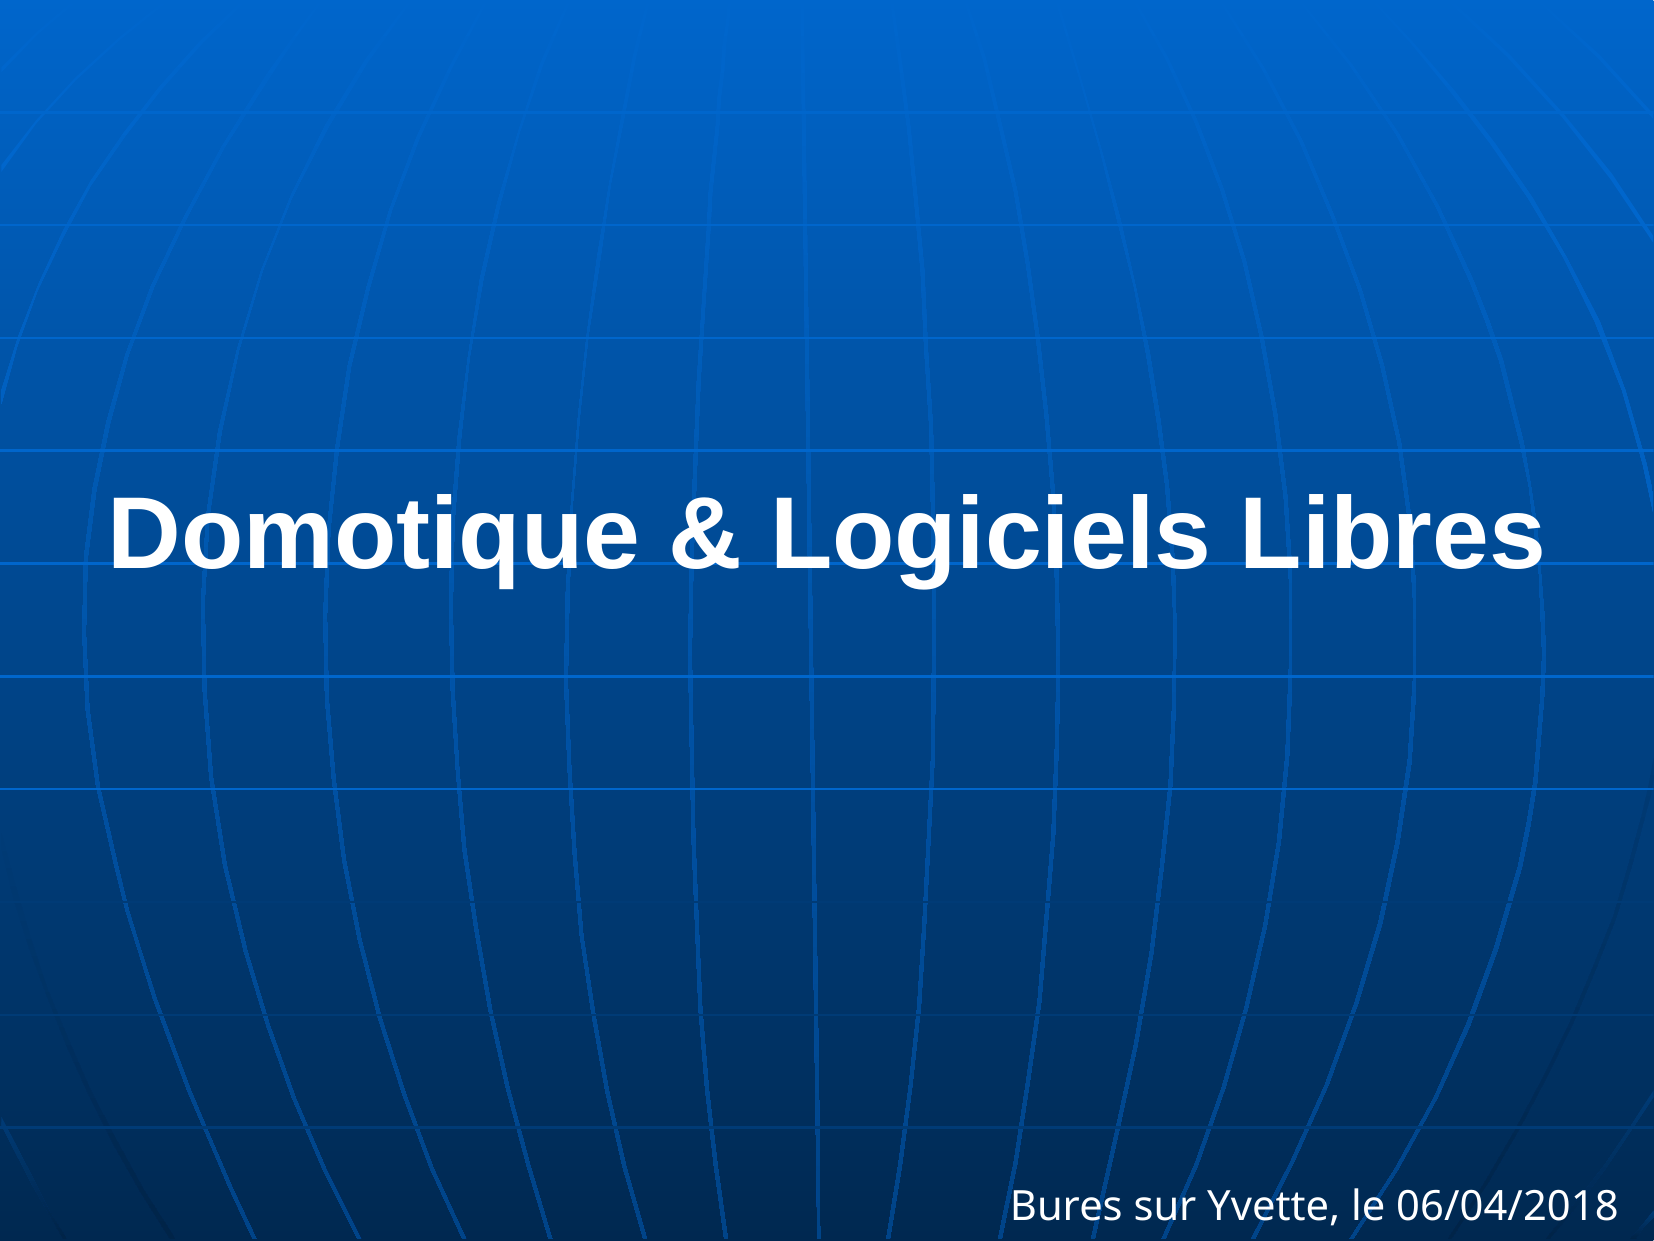

Bures sur Yvette, le 06/04/2018
# Domotique & Logiciels Libres